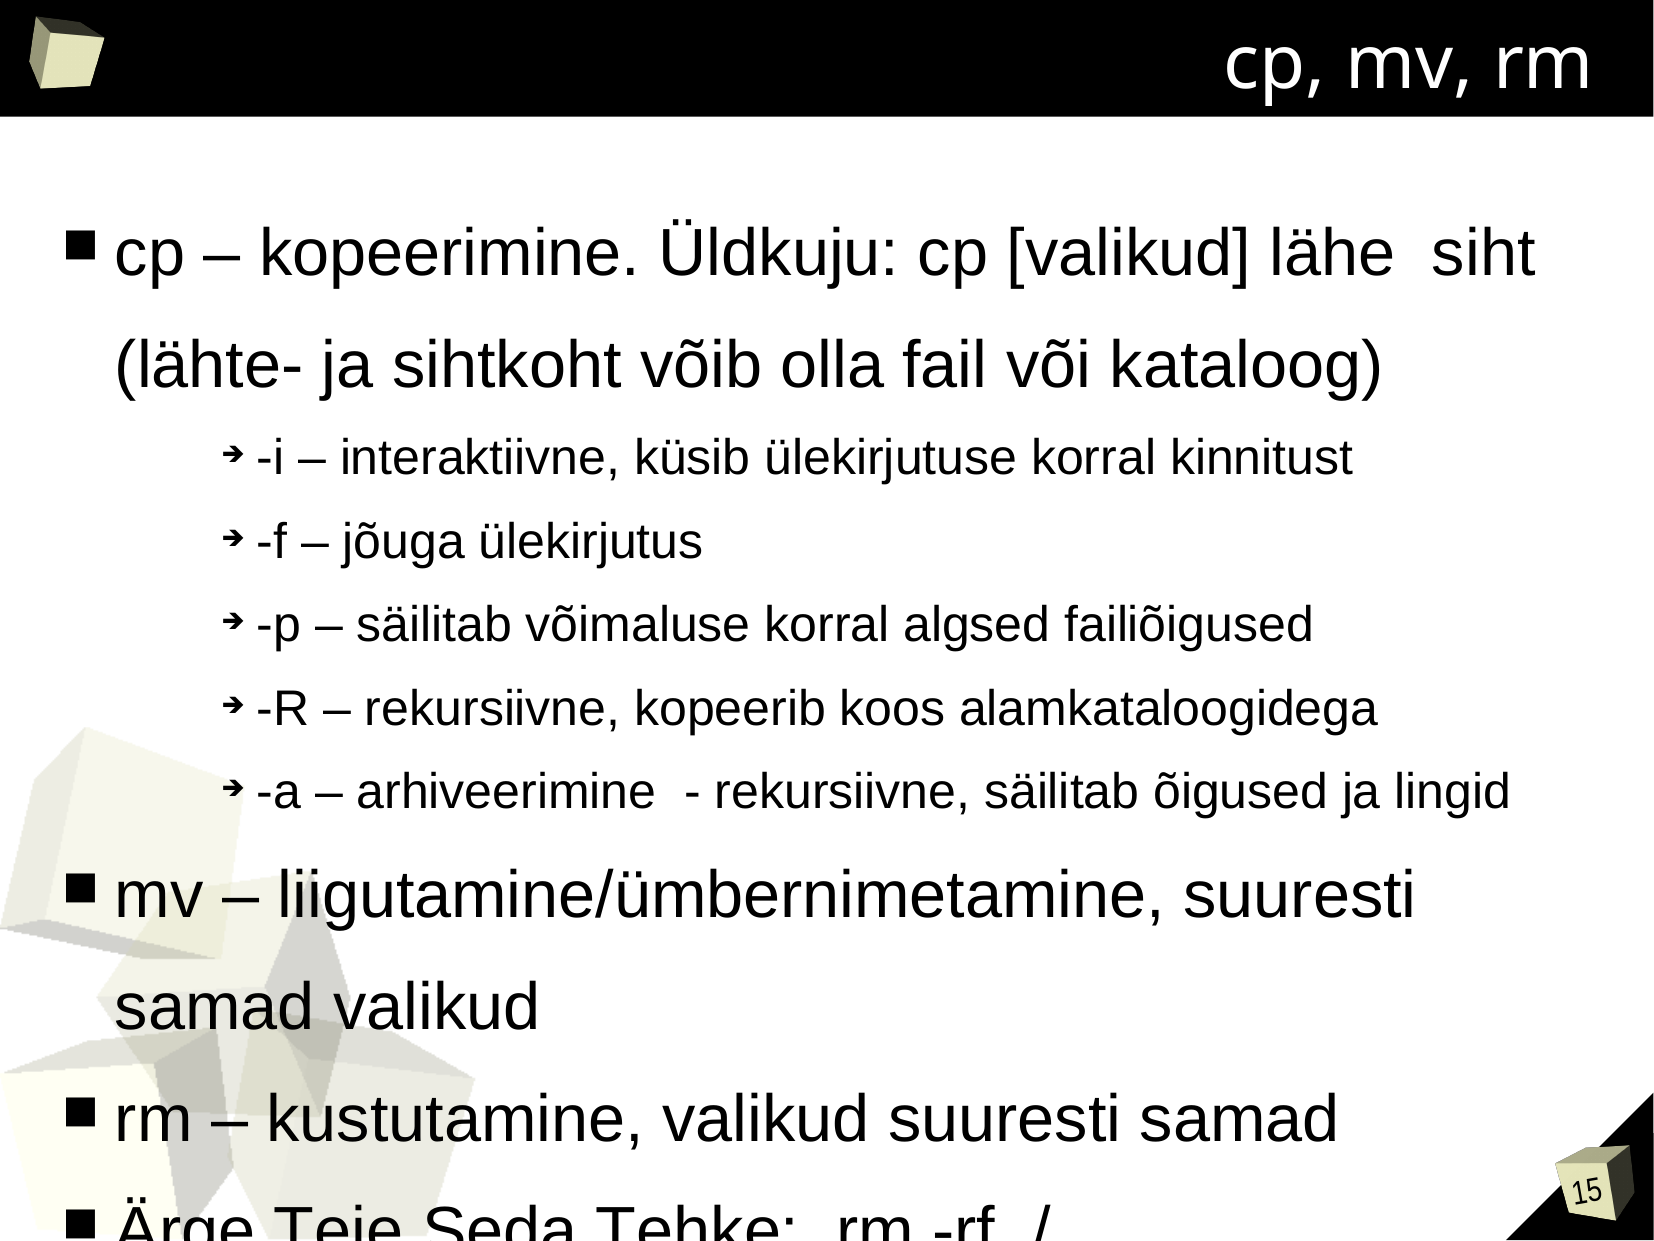

# cp, mv, rm
cp – kopeerimine. Üldkuju: cp [valikud] lähe siht (lähte- ja sihtkoht võib olla fail või kataloog)
-i – interaktiivne, küsib ülekirjutuse korral kinnitust
-f – jõuga ülekirjutus
-p – säilitab võimaluse korral algsed failiõigused
-R – rekursiivne, kopeerib koos alamkataloogidega
-a – arhiveerimine - rekursiivne, säilitab õigused ja lingid
mv – liigutamine/ümbernimetamine, suuresti samad valikud
rm – kustutamine, valikud suuresti samad
Ärge Teie Seda Tehke: rm -rf /